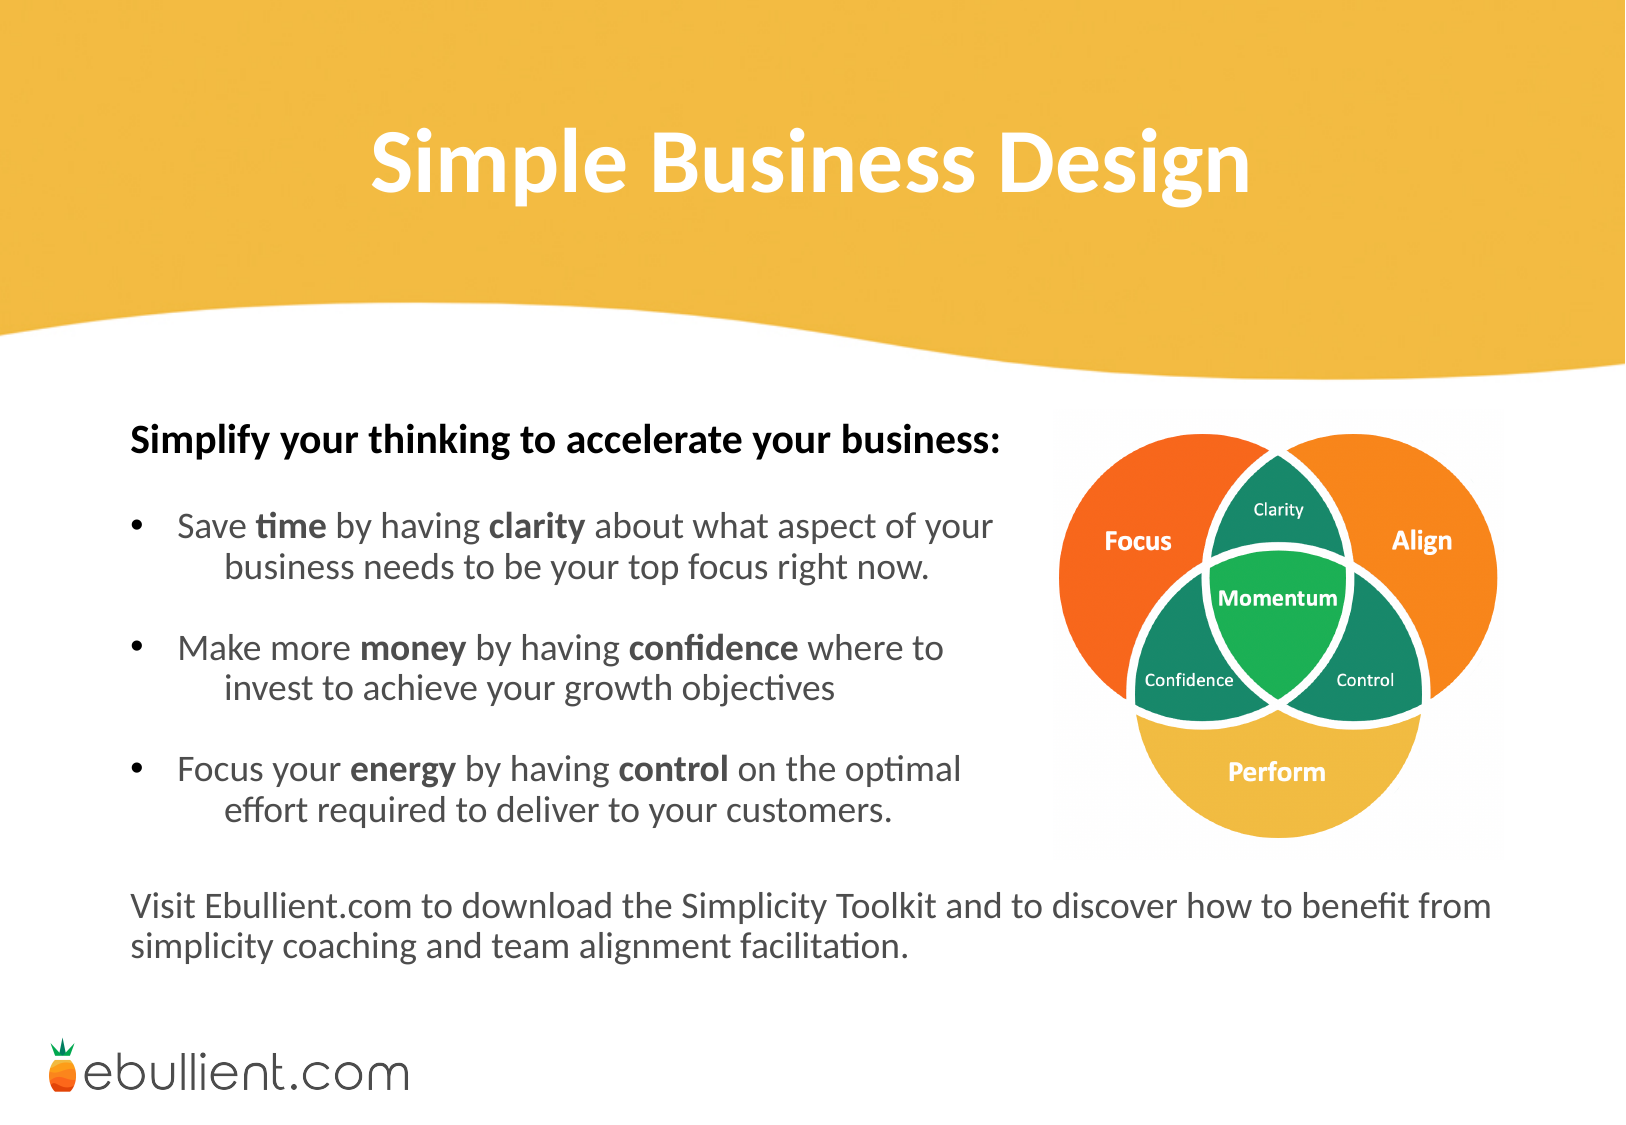

# Simple Business Design
Simplify your thinking to accelerate your business:
Save time by having clarity about what aspect of your business needs to be your top focus right now.
Make more money by having confidence where to invest to achieve your growth objectives
Focus your energy by having control on the optimal effort required to deliver to your customers.
Visit Ebullient.com to download the Simplicity Toolkit and to discover how to benefit from simplicity coaching and team alignment facilitation.